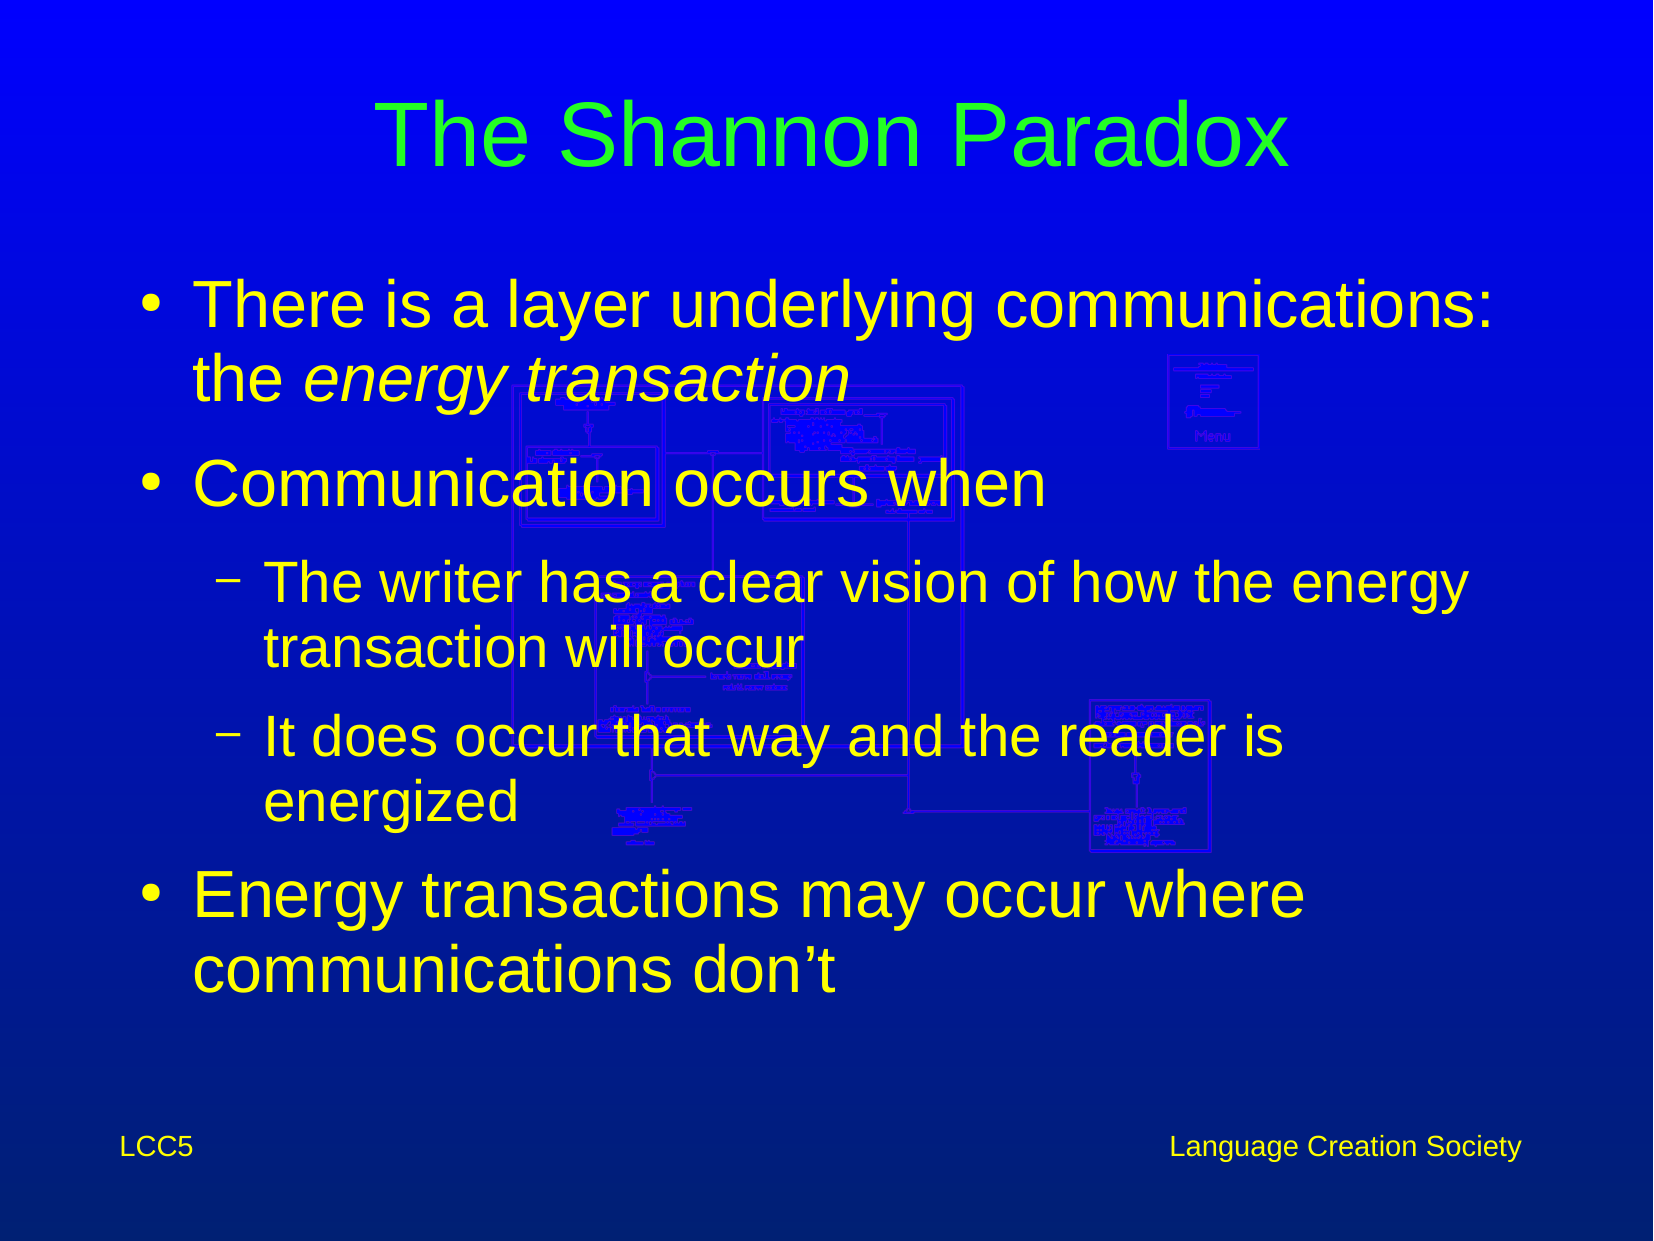

# The Shannon Paradox
There is a layer underlying communications: the energy transaction
Communication occurs when
The writer has a clear vision of how the energy transaction will occur
It does occur that way and the reader is energized
Energy transactions may occur where communications don’t